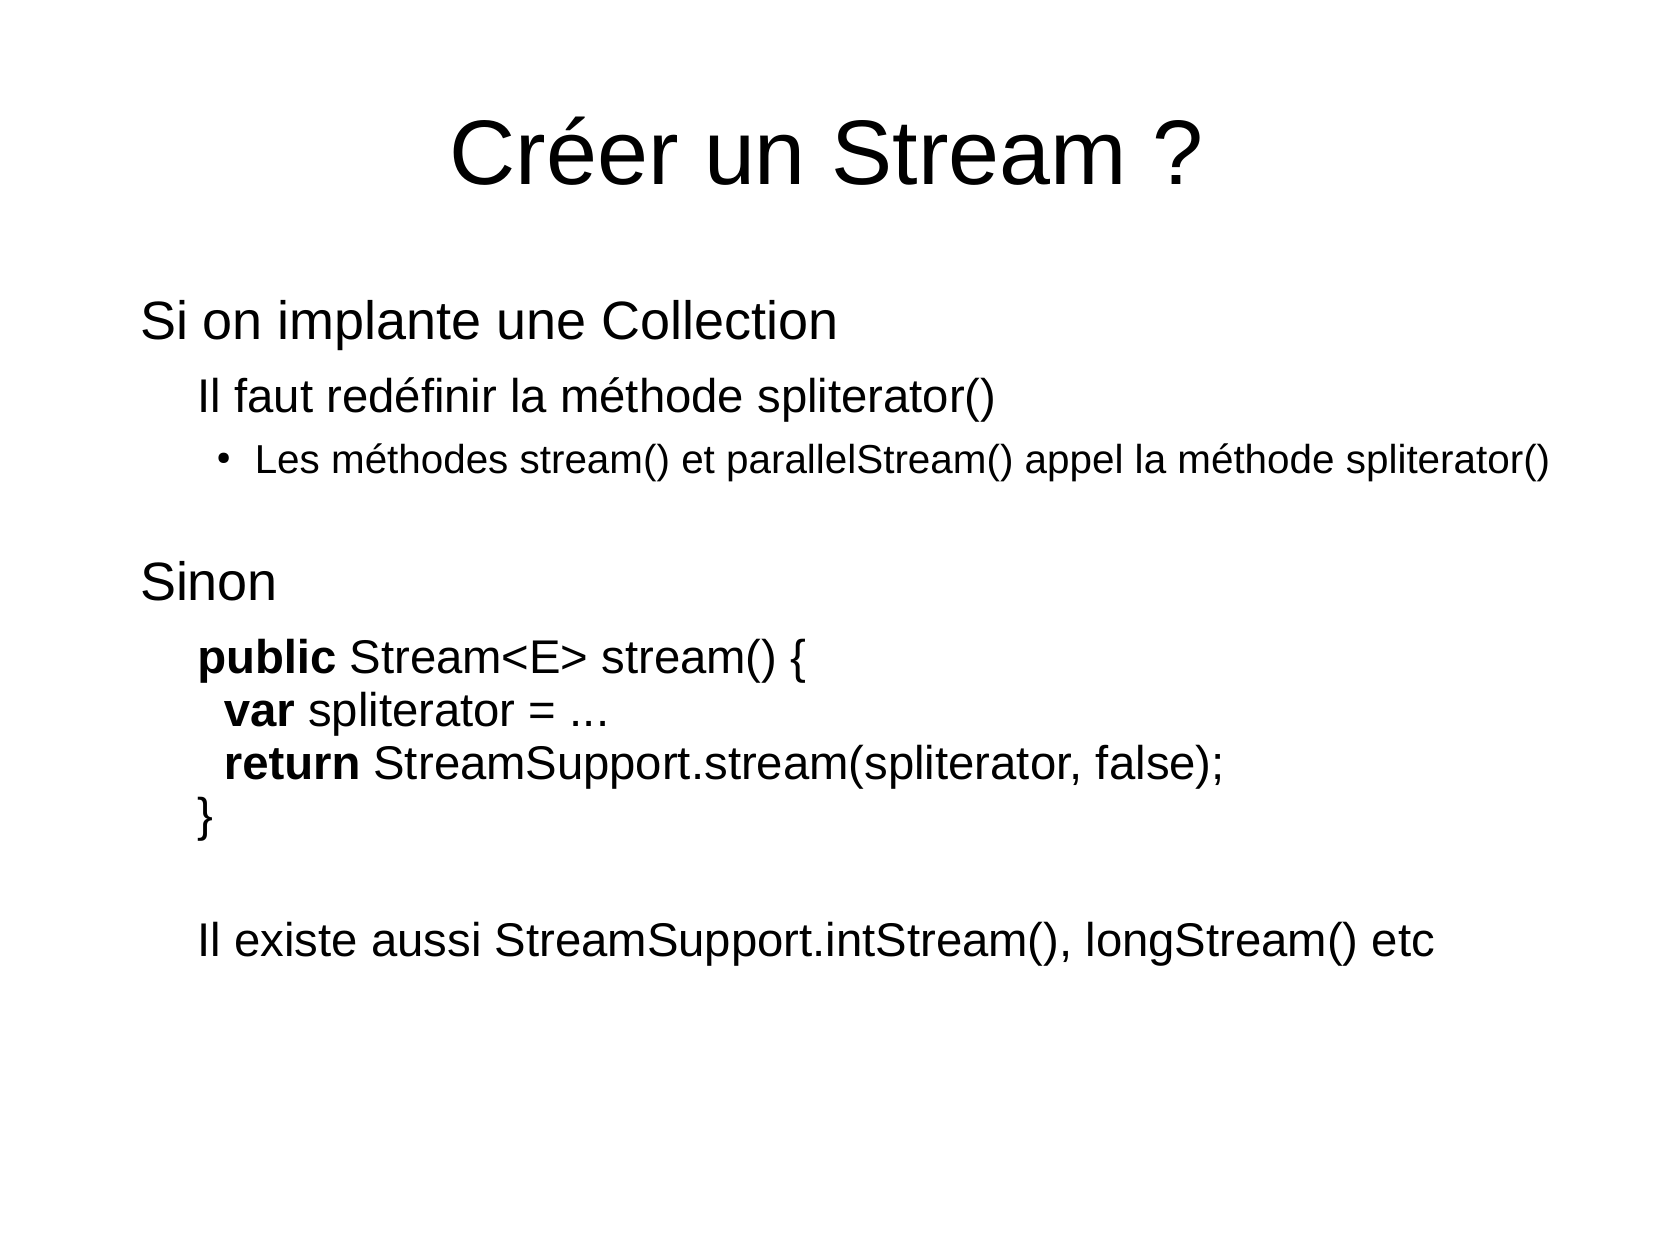

# Créer un Stream ?
Si on implante une Collection
Il faut redéfinir la méthode spliterator()
Les méthodes stream() et parallelStream() appel la méthode spliterator()
Sinon
public Stream<E> stream() {
 var spliterator = ...
 return StreamSupport.stream(spliterator, false);
}
Il existe aussi StreamSupport.intStream(), longStream() etc